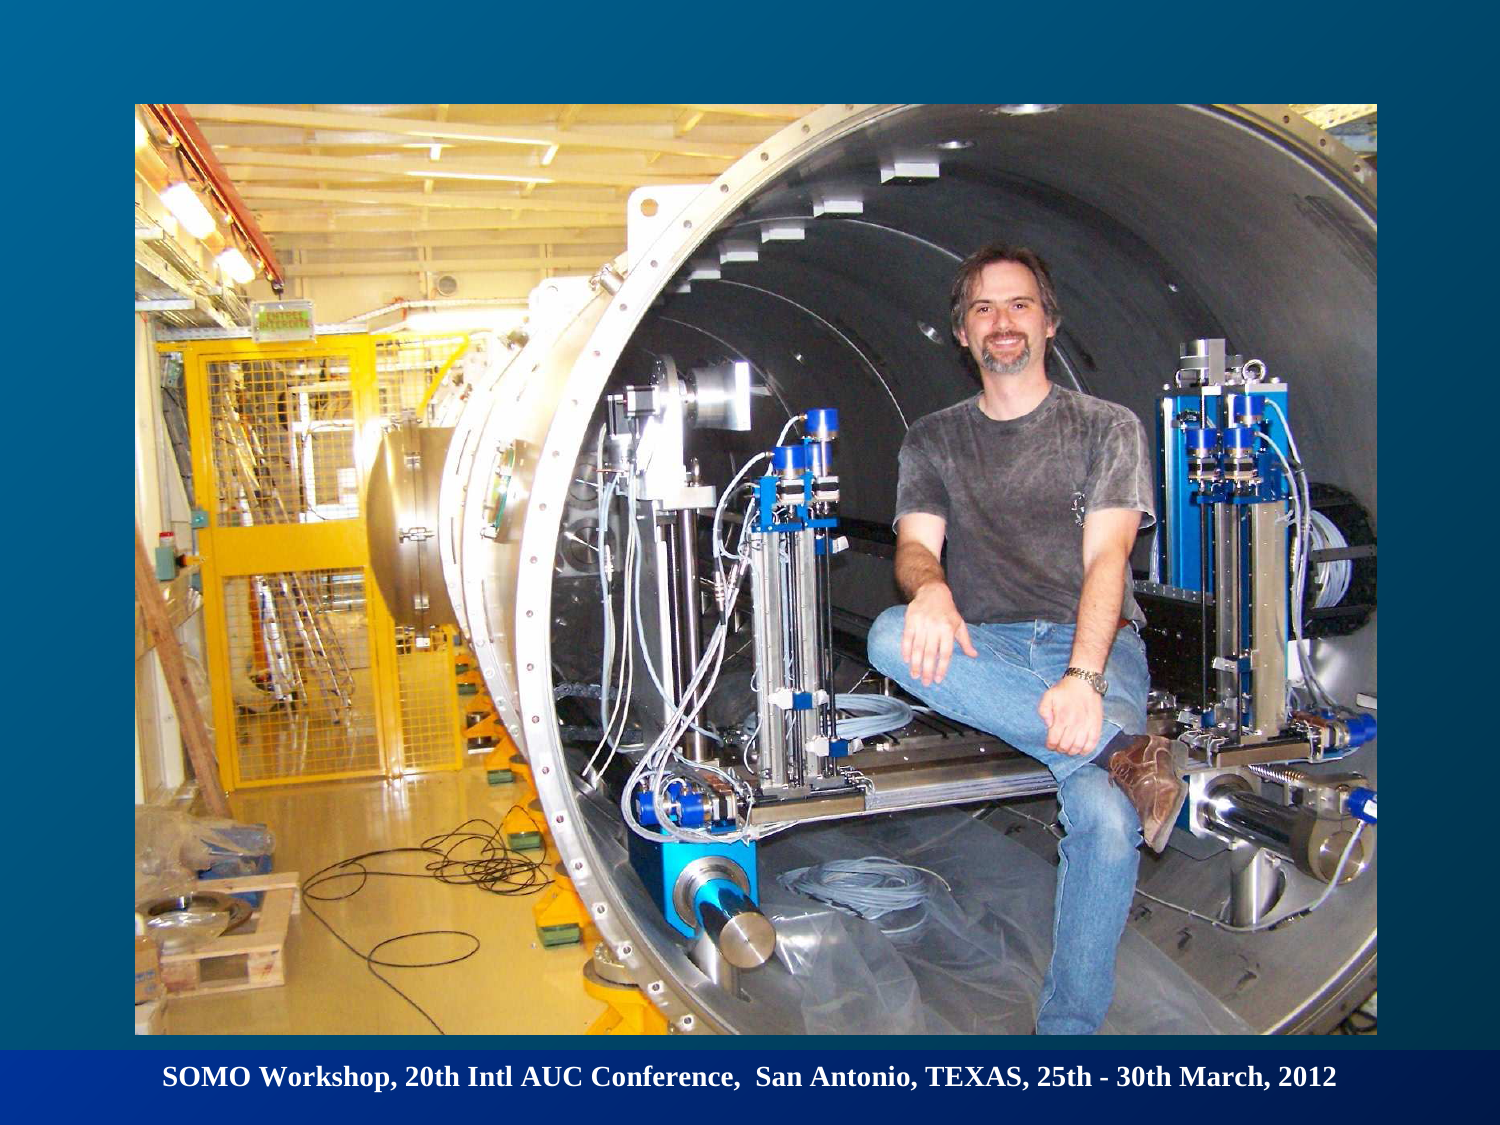

SOMO Workshop, 20th Intl AUC Conference, San Antonio, TEXAS, 25th - 30th March, 2012